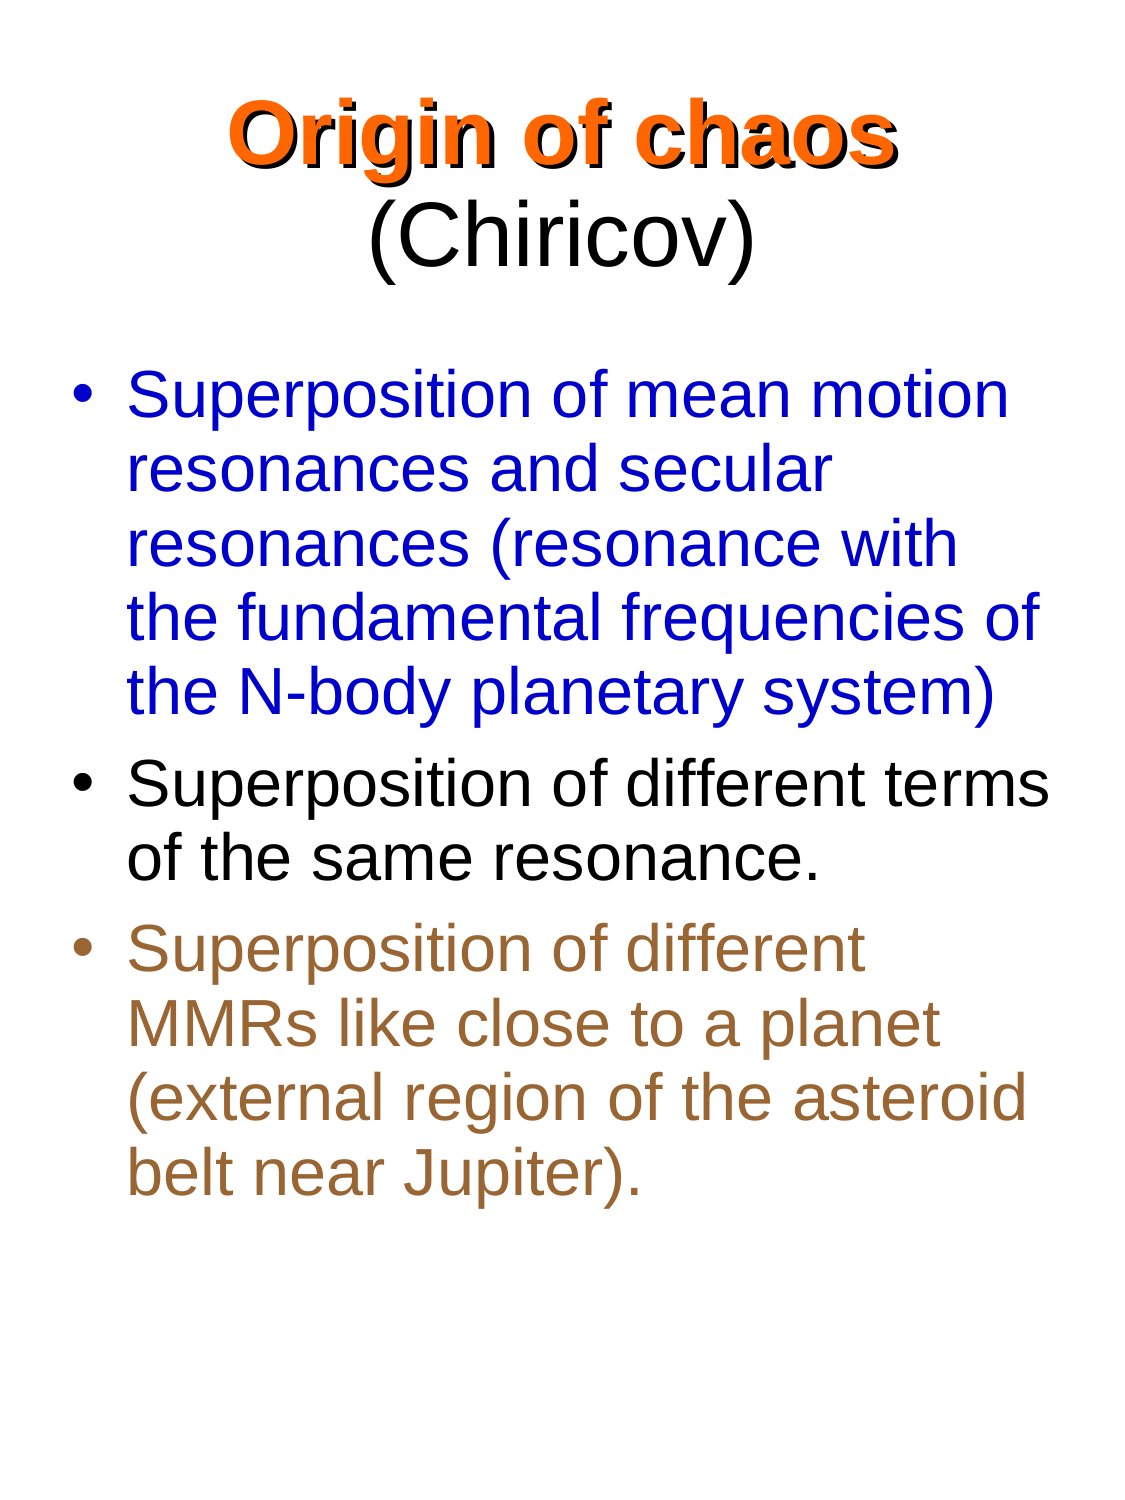

# Origin of chaos (Chiricov)
Superposition of mean motion resonances and secular resonances (resonance with the fundamental frequencies of the N-body planetary system)
Superposition of different terms of the same resonance.
Superposition of different MMRs like close to a planet (external region of the asteroid belt near Jupiter).